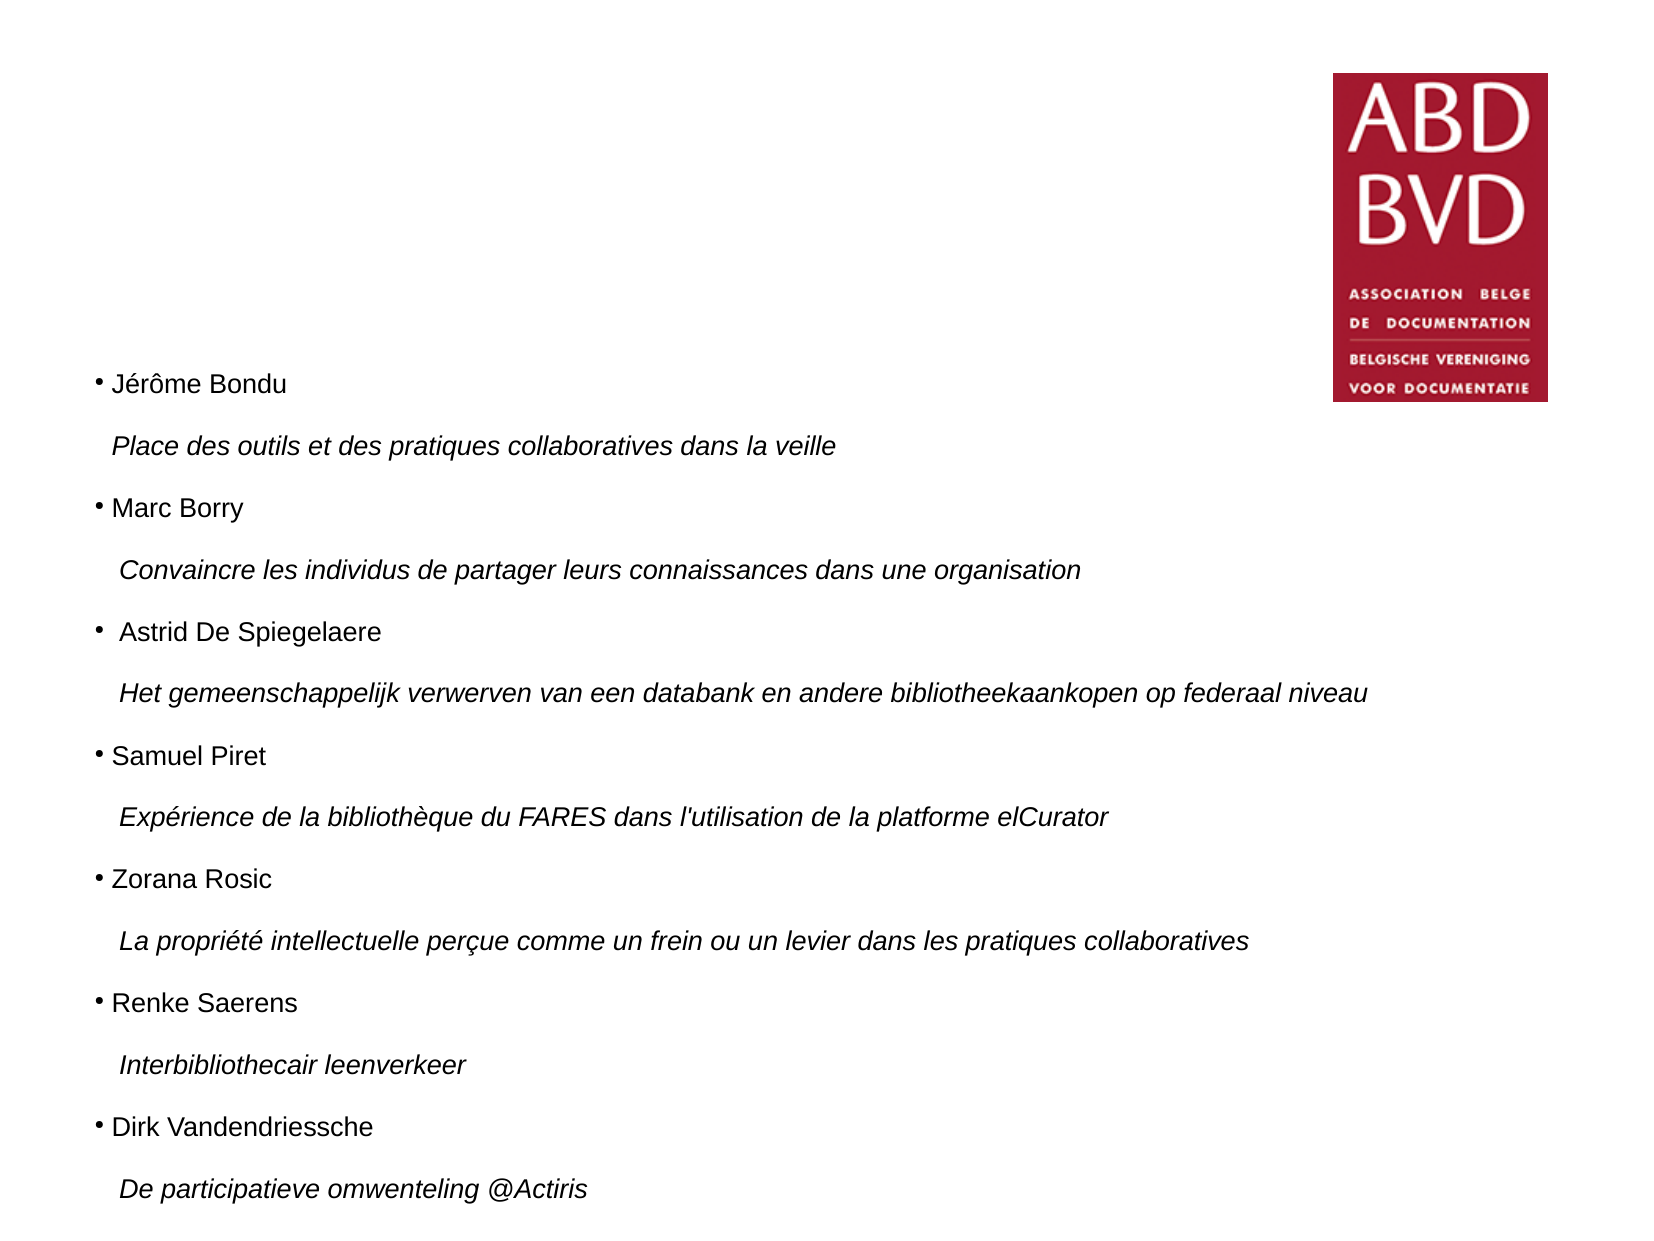

#
 Jérôme Bondu
 Place des outils et des pratiques collaboratives dans la veille
 Marc Borry
 Convaincre les individus de partager leurs connaissances dans une organisation
 Astrid De Spiegelaere
 Het gemeenschappelijk verwerven van een databank en andere bibliotheekaankopen op federaal niveau
 Samuel Piret
 Expérience de la bibliothèque du FARES dans l'utilisation de la platforme elCurator
 Zorana Rosic
 La propriété intellectuelle perçue comme un frein ou un levier dans les pratiques collaboratives
 Renke Saerens
 Interbibliothecair leenverkeer
 Dirk Vandendriessche
 De participatieve omwenteling @Actiris